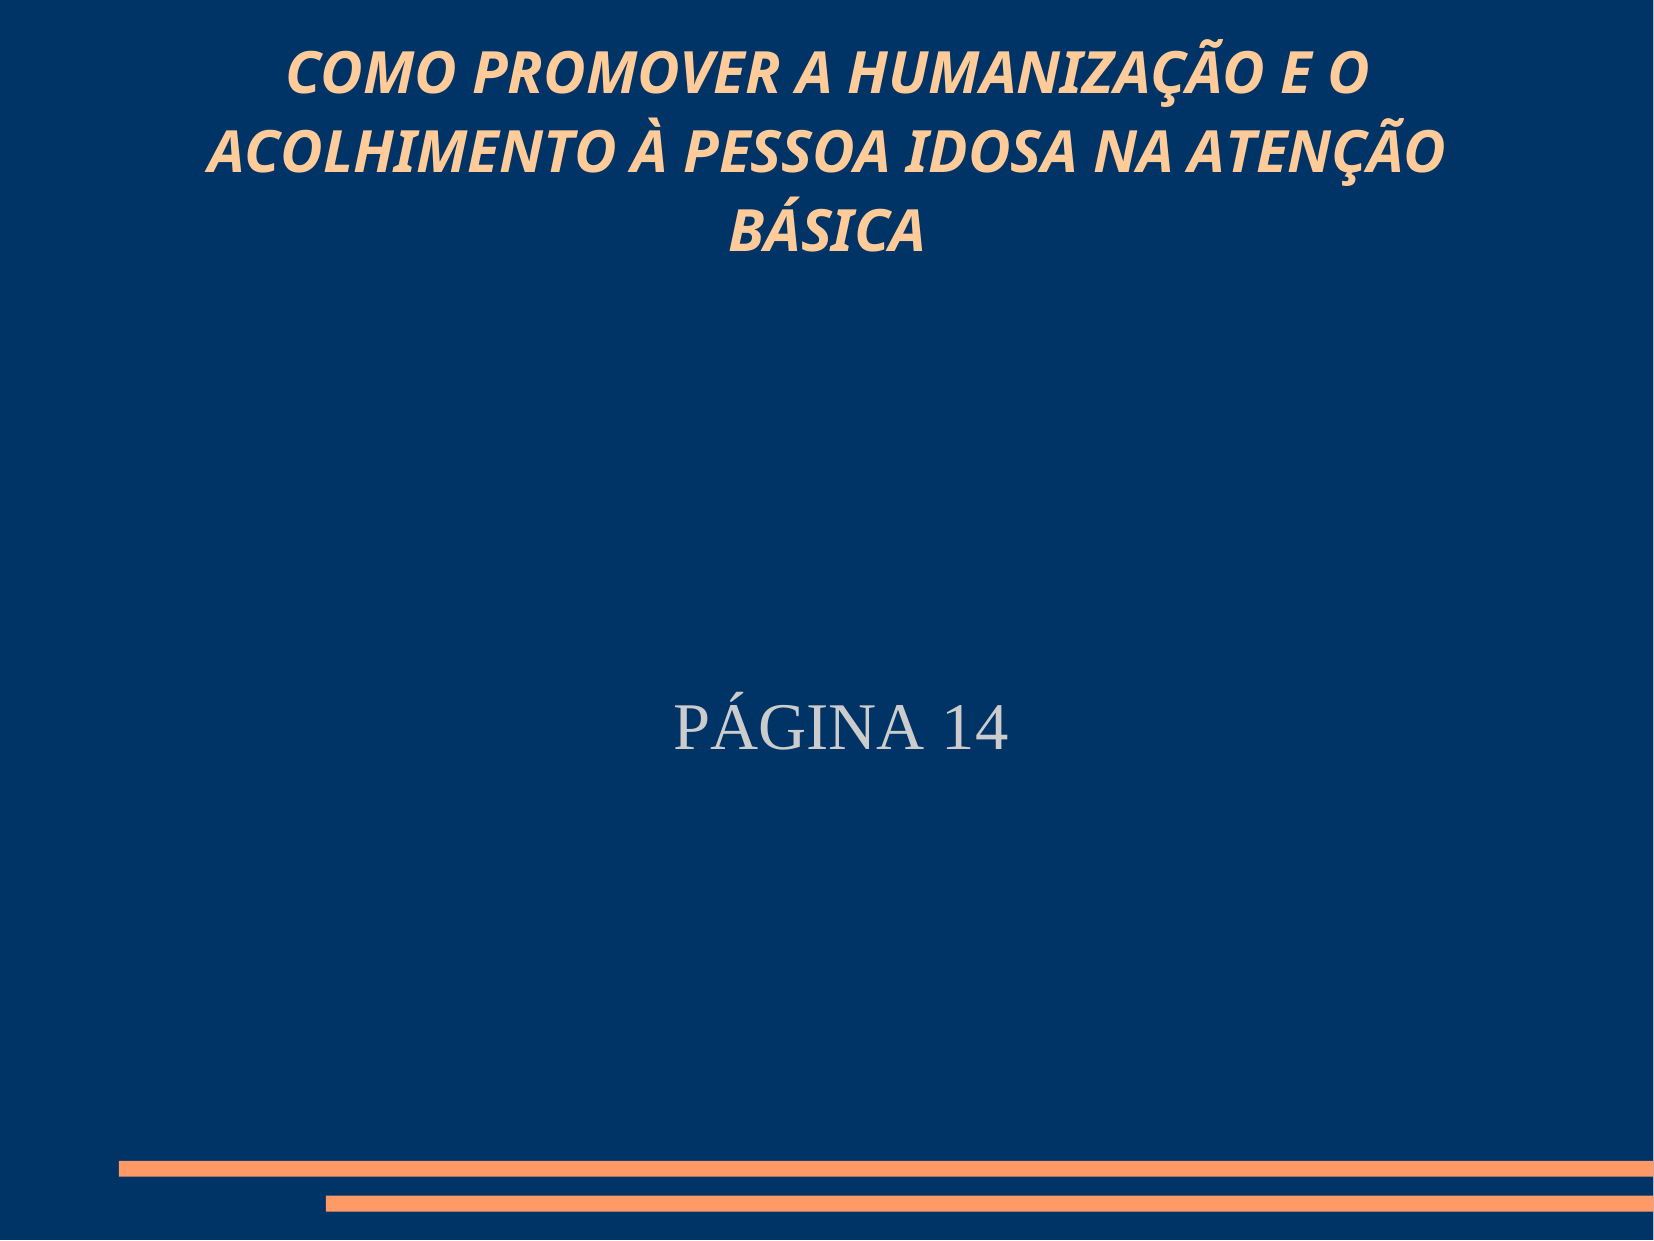

# COMO PROMOVER A HUMANIZAÇÃO E O ACOLHIMENTO À PESSOA IDOSA NA ATENÇÃO BÁSICA
PÁGINA 14